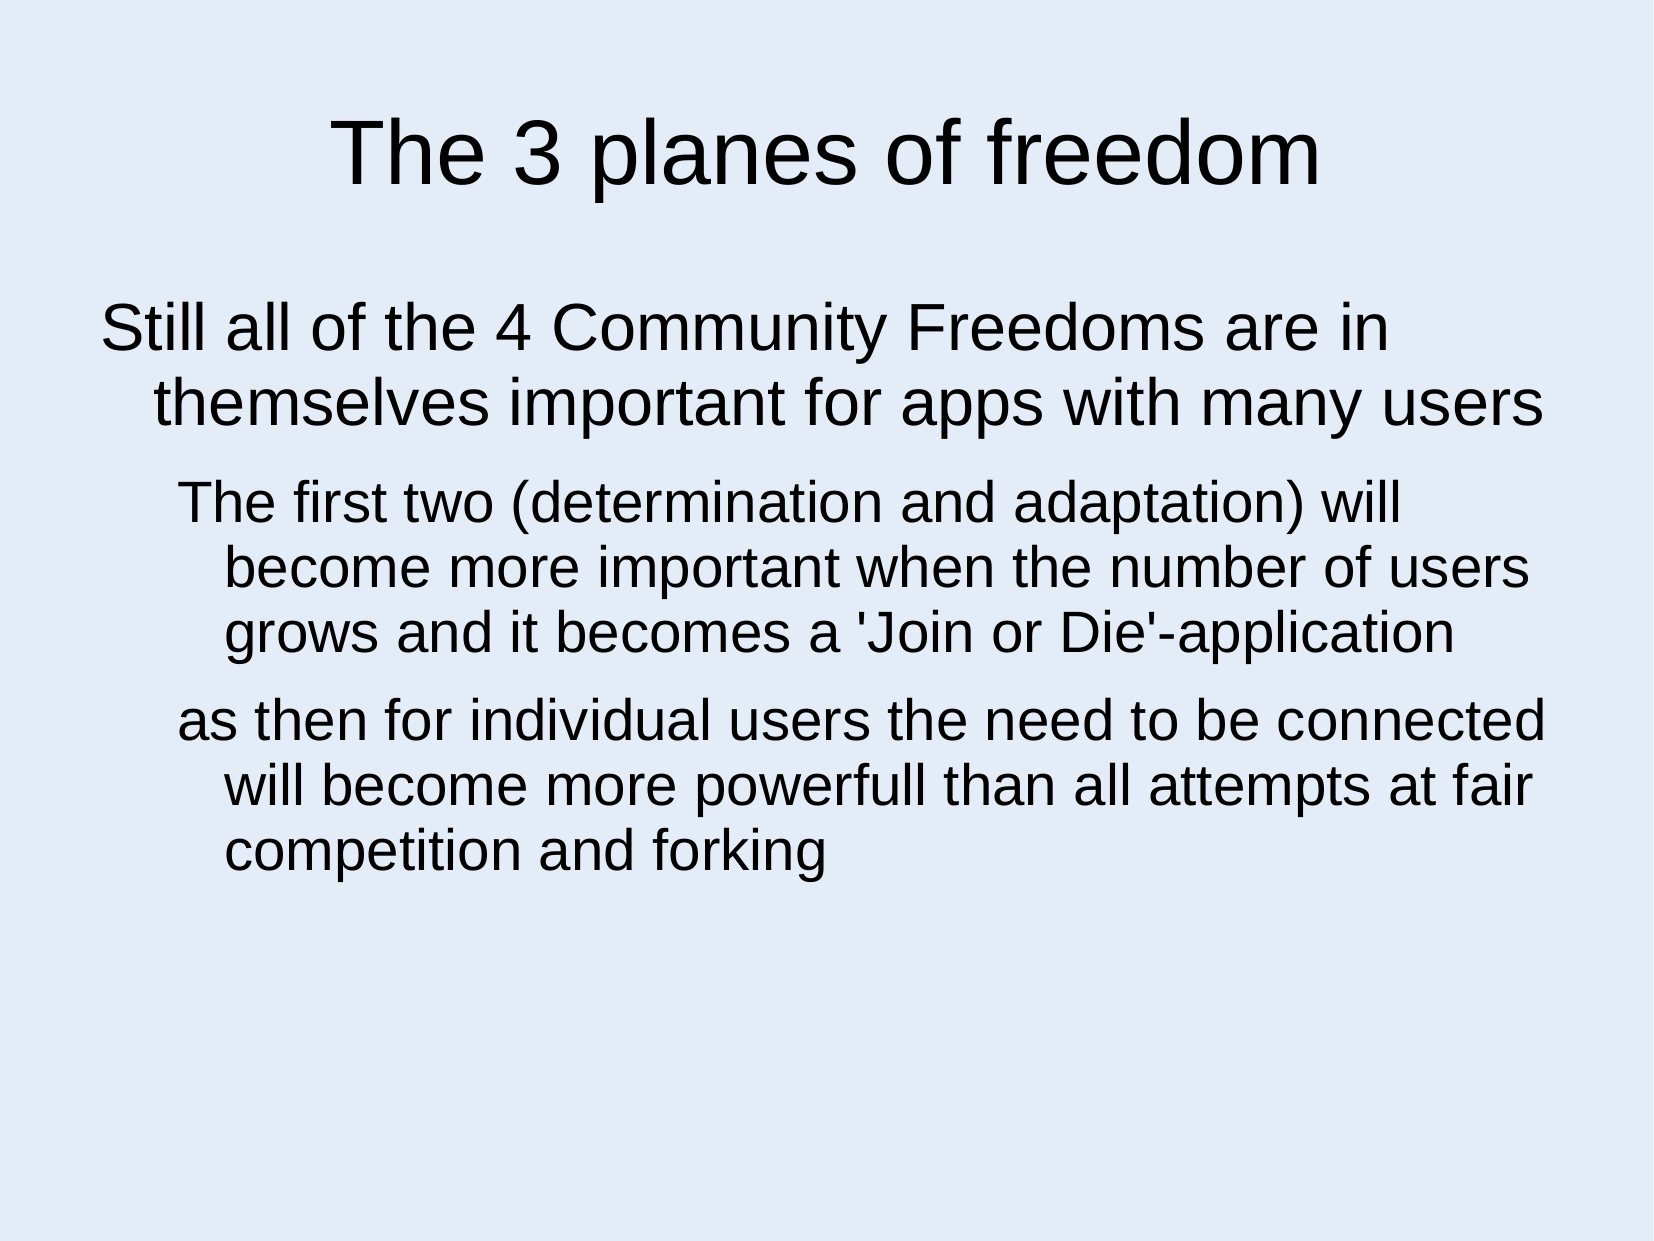

# The 3 planes of freedom
Still all of the 4 Community Freedoms are in themselves important for apps with many users
The first two (determination and adaptation) will become more important when the number of users grows and it becomes a 'Join or Die'-application
as then for individual users the need to be connected will become more powerfull than all attempts at fair competition and forking